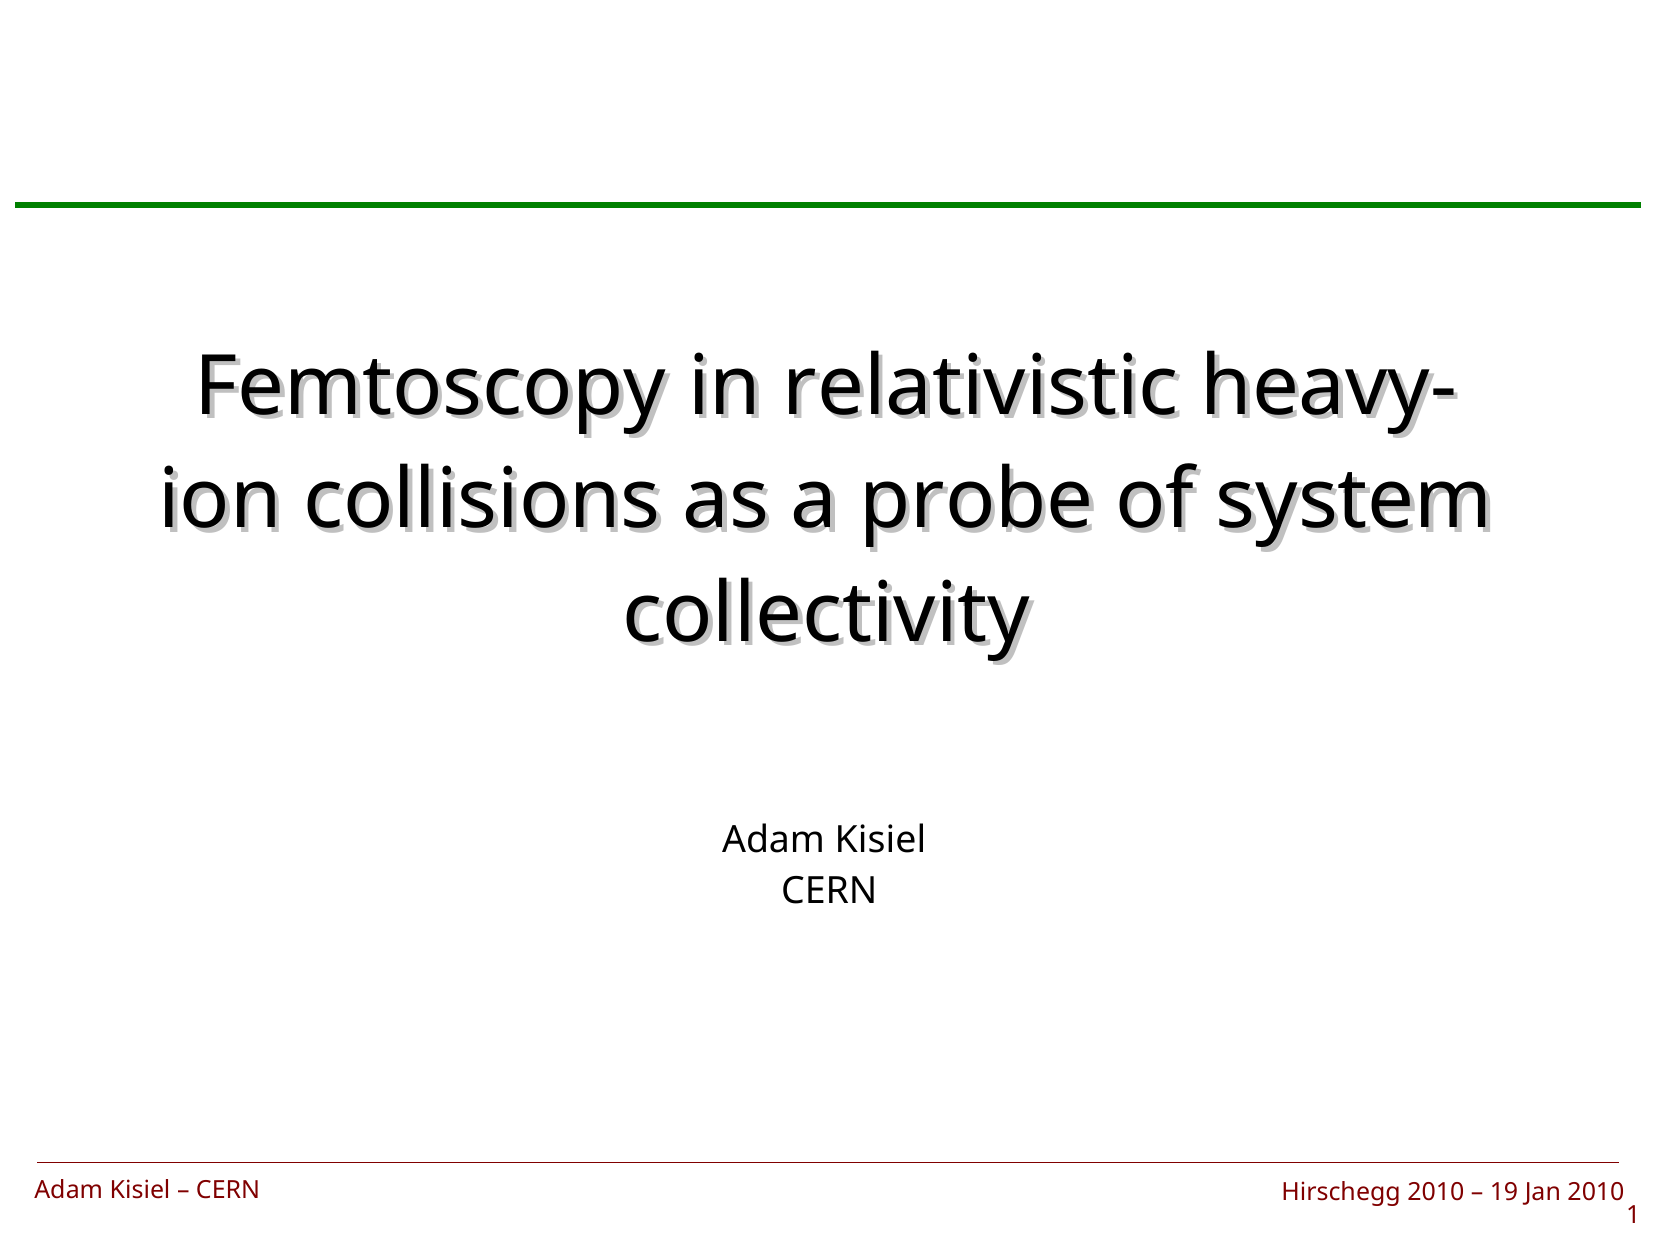

# Femtoscopy in relativistic heavy-ion collisions as a probe of system collectivity
Adam Kisiel
CERN